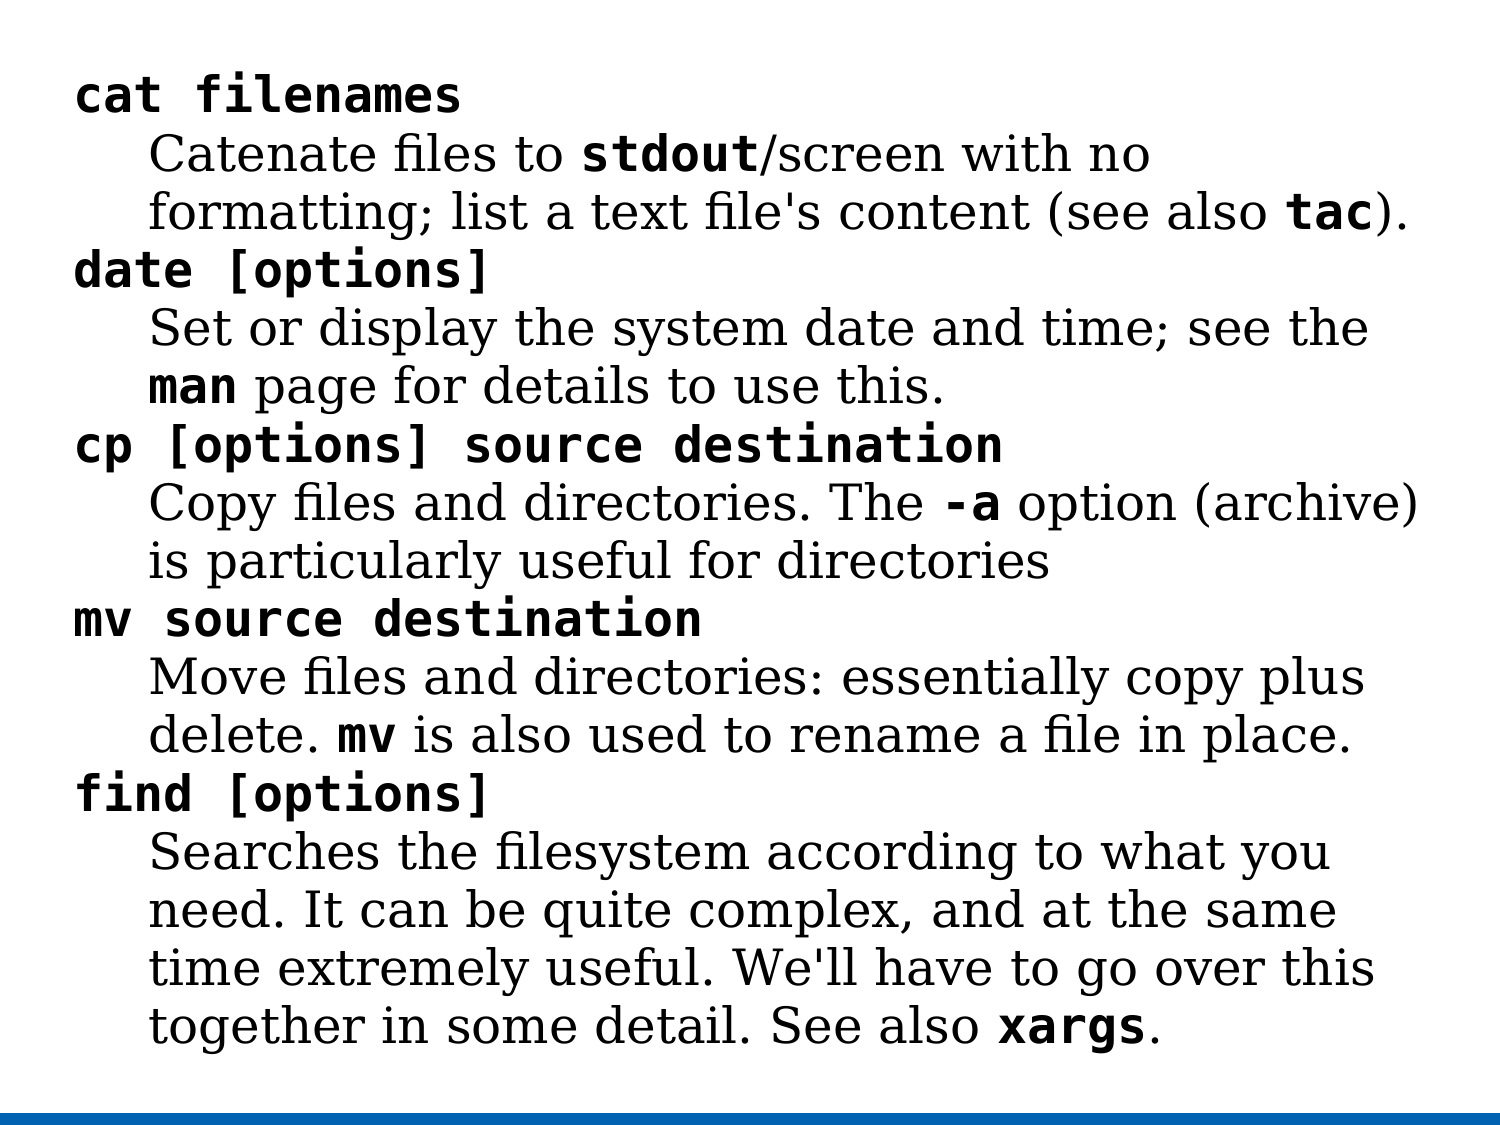

cat filenames
	Catenate files to stdout/screen with no
	formatting; list a text file's content (see also tac).
date [options]
	Set or display the system date and time; see the
	man page for details to use this.
cp [options] source destination
	Copy files and directories. The -a option (archive)
	is particularly useful for directories
mv source destination
	Move files and directories: essentially copy plus
	delete. mv is also used to rename a file in place.
find [options]
	Searches the filesystem according to what you
	need. It can be quite complex, and at the same
	time extremely useful. We'll have to go over this
	together in some detail. See also xargs.